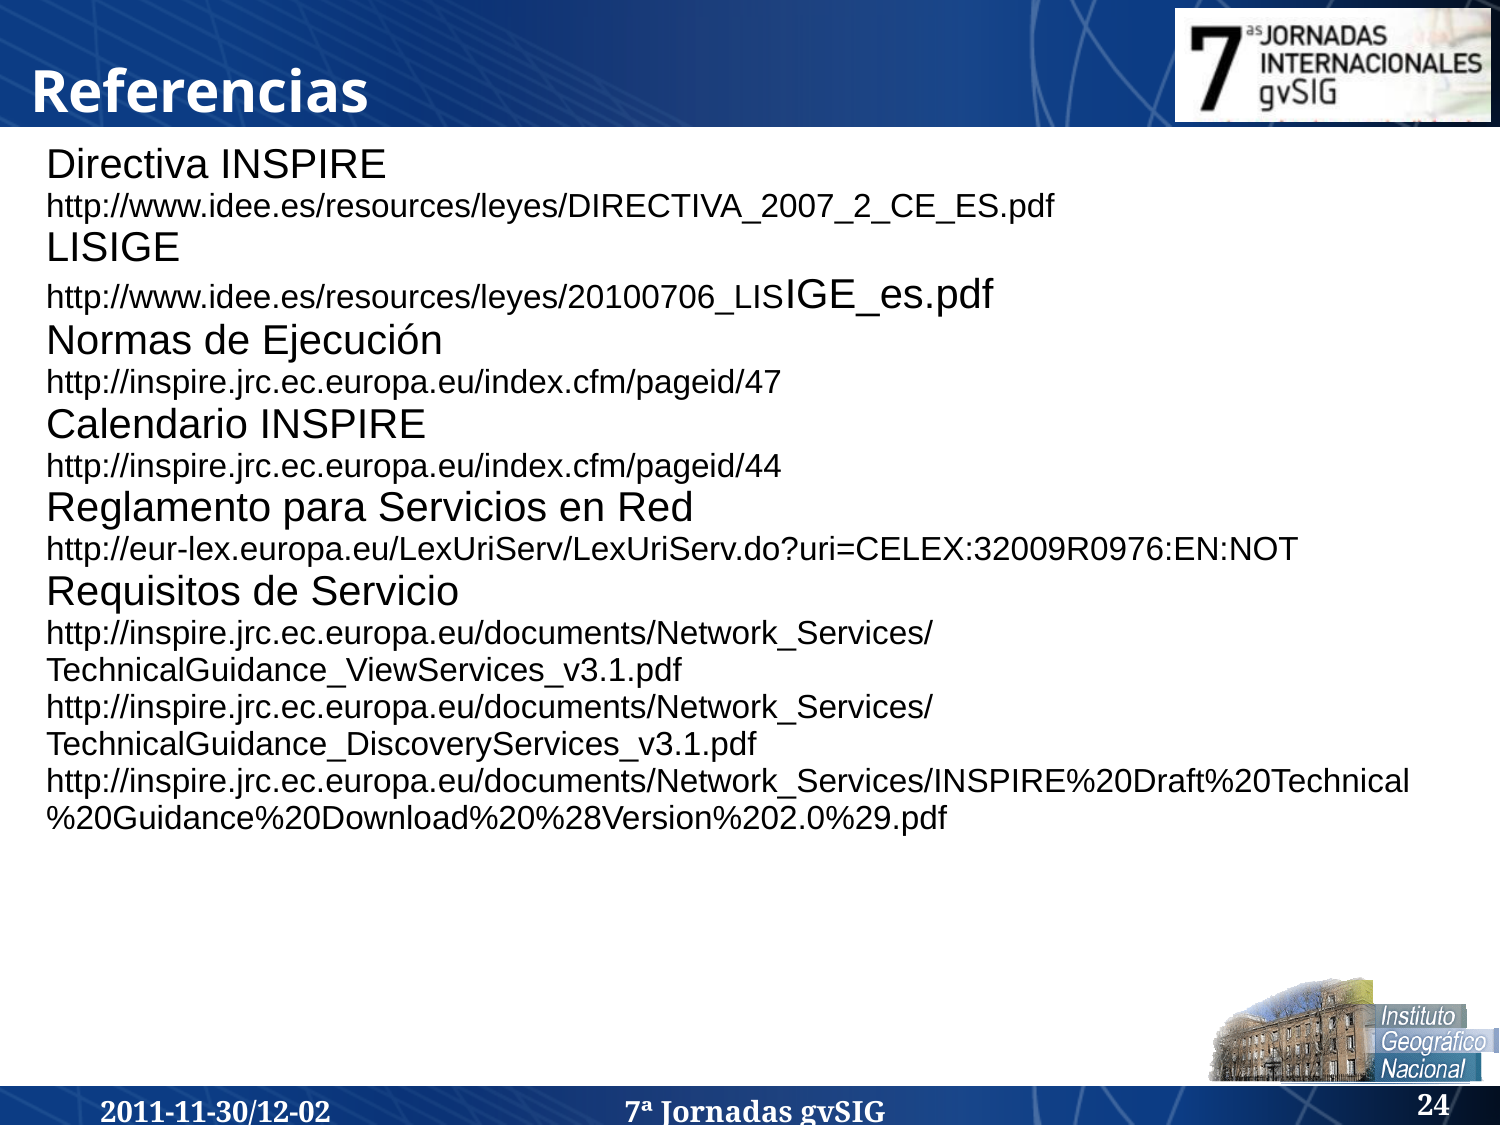

Referencias
Directiva INSPIRE
http://www.idee.es/resources/leyes/DIRECTIVA_2007_2_CE_ES.pdf
LISIGE
http://www.idee.es/resources/leyes/20100706_LISIGE_es.pdf
Normas de Ejecución
http://inspire.jrc.ec.europa.eu/index.cfm/pageid/47
Calendario INSPIRE
http://inspire.jrc.ec.europa.eu/index.cfm/pageid/44
Reglamento para Servicios en Red
http://eur-lex.europa.eu/LexUriServ/LexUriServ.do?uri=CELEX:32009R0976:EN:NOT
Requisitos de Servicio
http://inspire.jrc.ec.europa.eu/documents/Network_Services/TechnicalGuidance_ViewServices_v3.1.pdf
http://inspire.jrc.ec.europa.eu/documents/Network_Services/TechnicalGuidance_DiscoveryServices_v3.1.pdf
http://inspire.jrc.ec.europa.eu/documents/Network_Services/INSPIRE%20Draft%20Technical%20Guidance%20Download%20%28Version%202.0%29.pdf